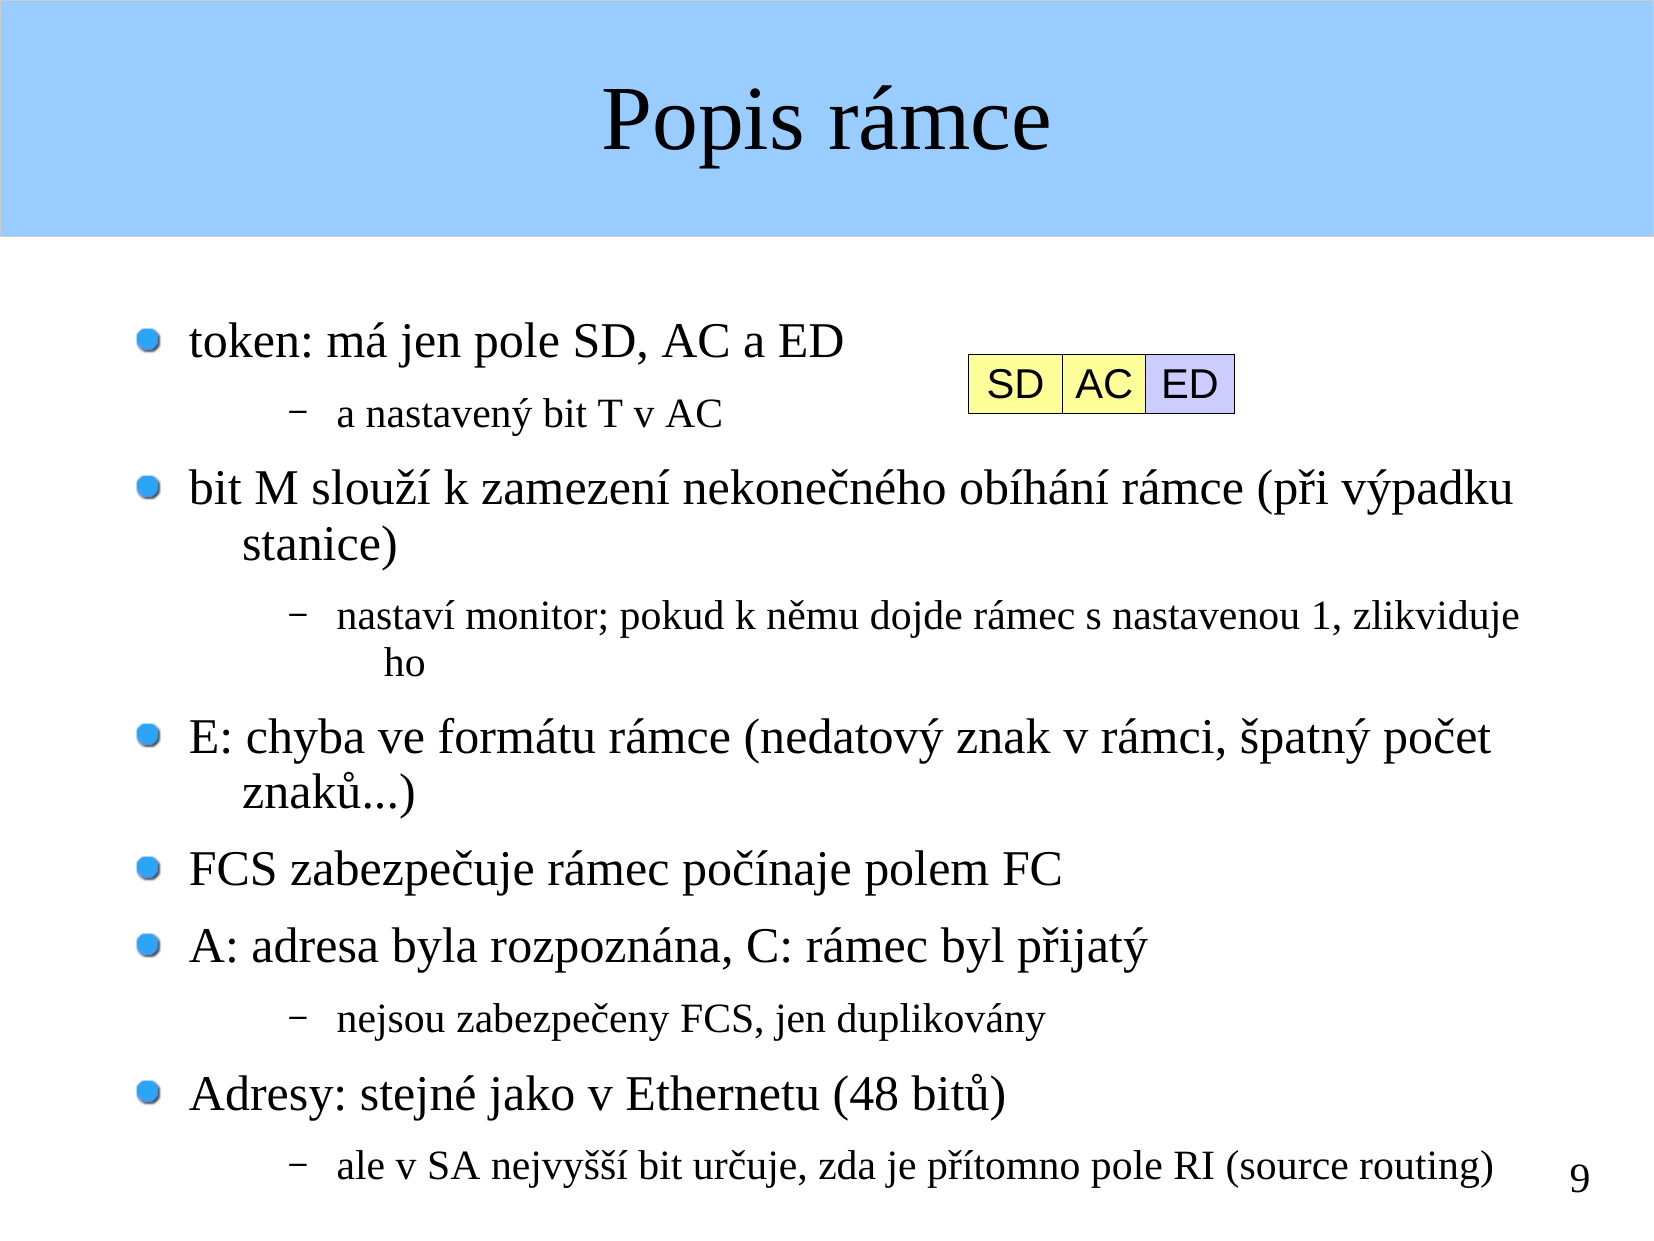

# Popis rámce
token: má jen pole SD, AC a ED
a nastavený bit T v AC
bit M slouží k zamezení nekonečného obíhání rámce (při výpadku stanice)
nastaví monitor; pokud k němu dojde rámec s nastavenou 1, zlikviduje ho
E: chyba ve formátu rámce (nedatový znak v rámci, špatný počet znaků...)
FCS zabezpečuje rámec počínaje polem FC
A: adresa byla rozpoznána, C: rámec byl přijatý
nejsou zabezpečeny FCS, jen duplikovány
Adresy: stejné jako v Ethernetu (48 bitů)
ale v SA nejvyšší bit určuje, zda je přítomno pole RI (source routing)
SD
AC
ED